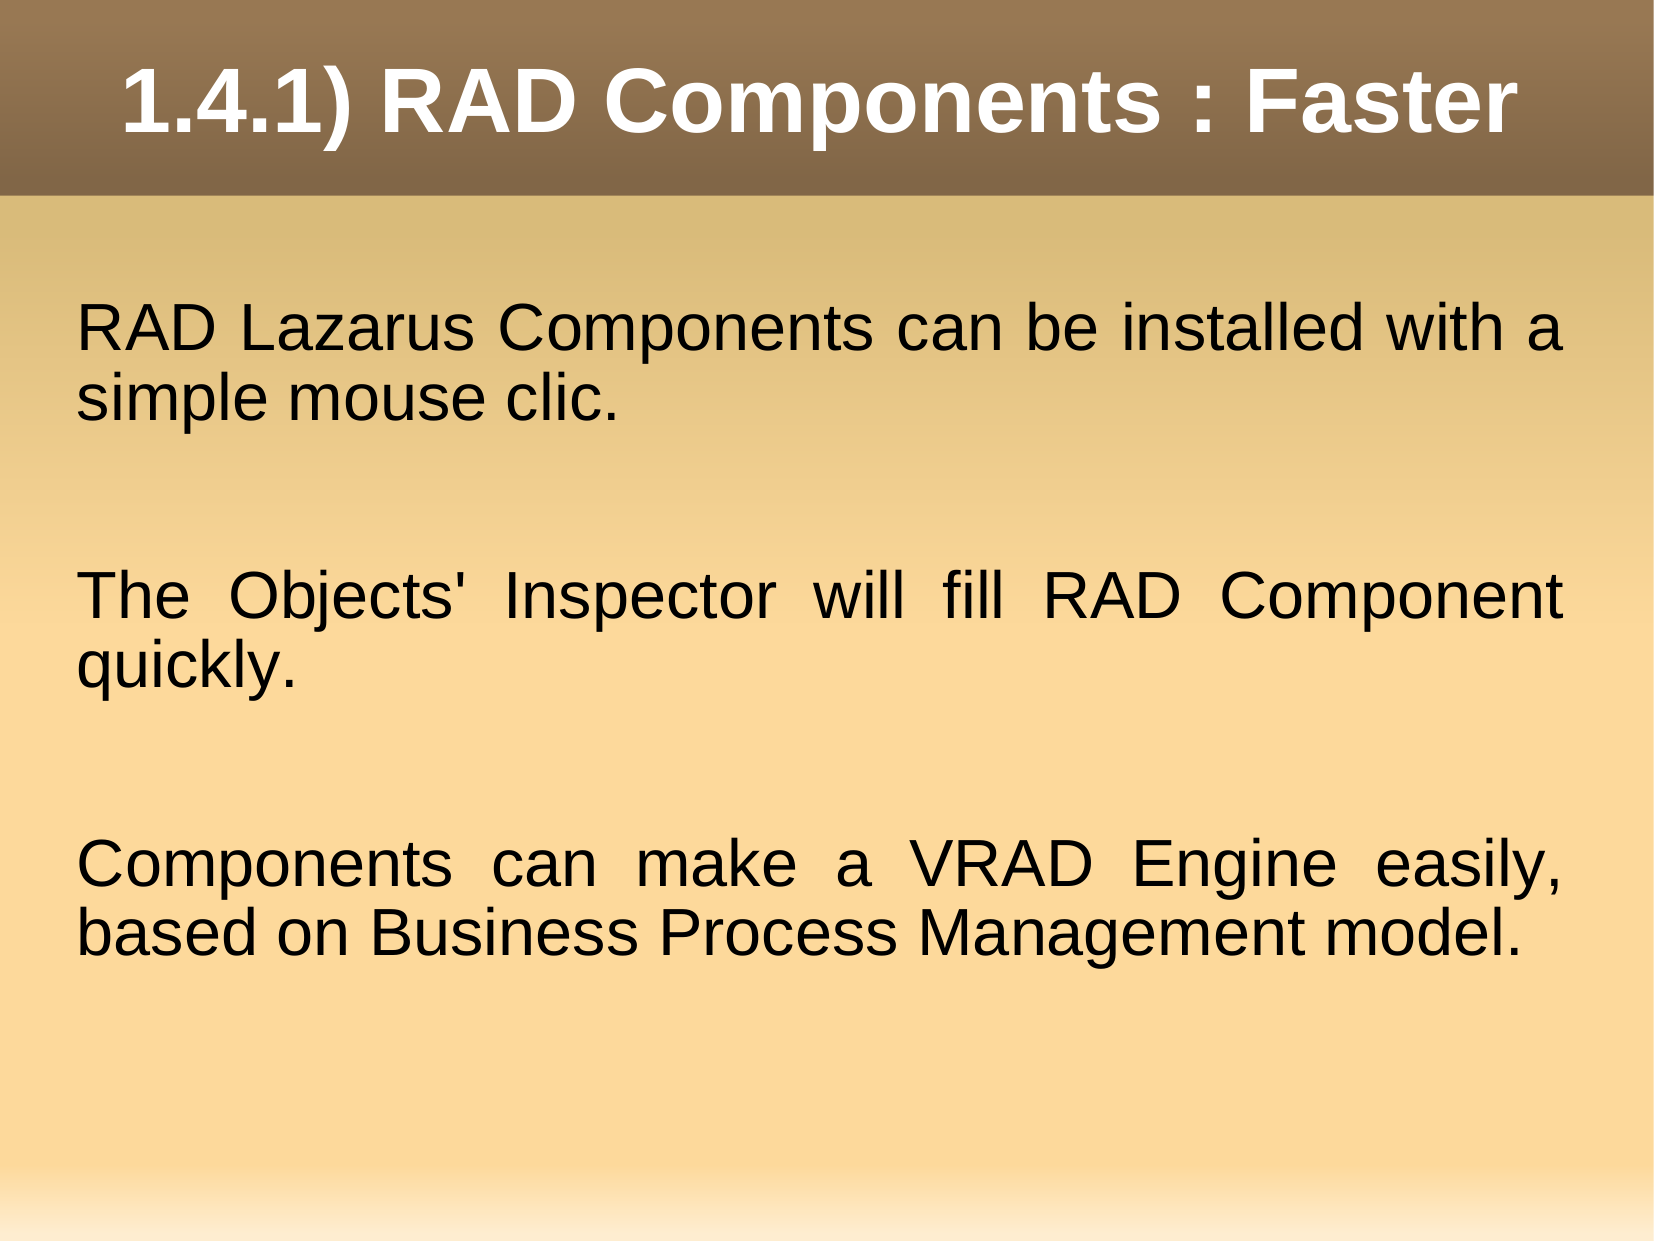

# 1.4.1) RAD Components : Faster
RAD Lazarus Components can be installed with a simple mouse clic.
The Objects' Inspector will fill RAD Component quickly.
Components can make a VRAD Engine easily, based on Business Process Management model.